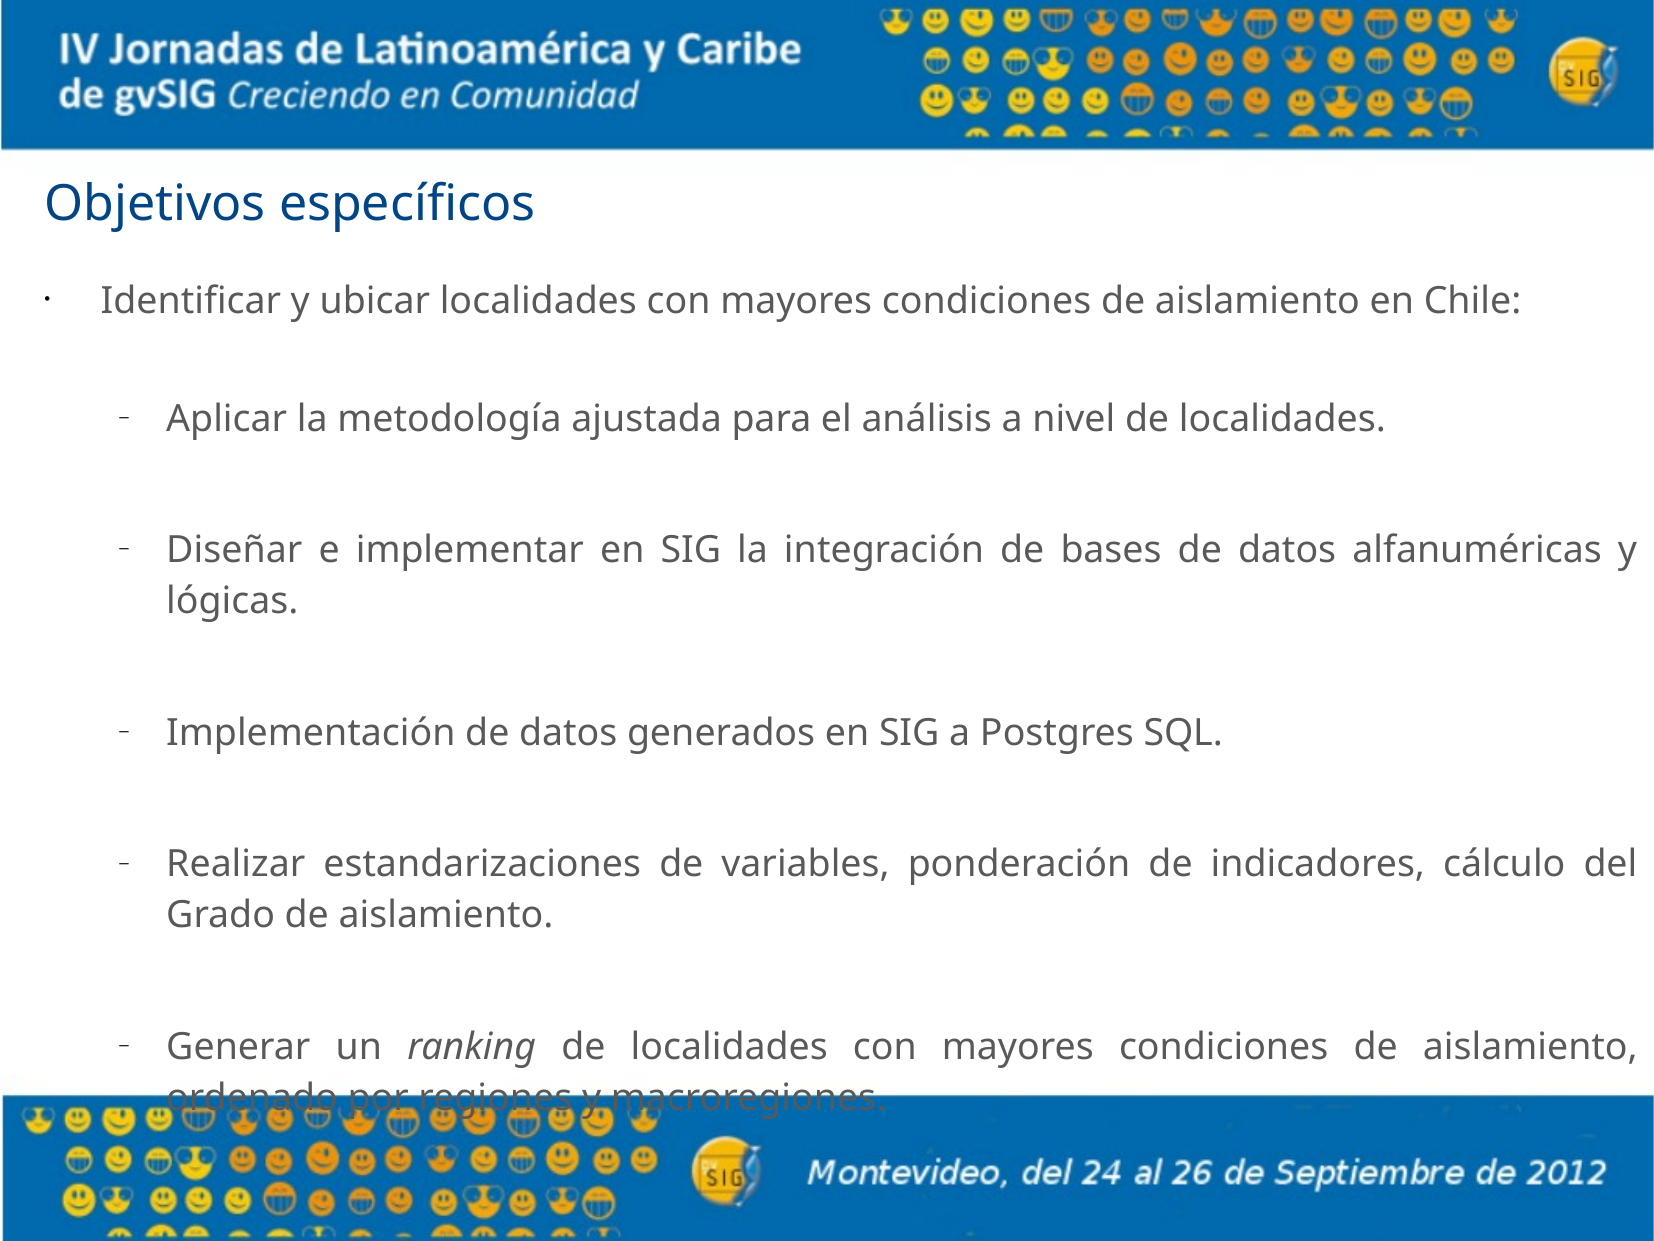

# Objetivos específicos
Identificar y ubicar localidades con mayores condiciones de aislamiento en Chile:
Aplicar la metodología ajustada para el análisis a nivel de localidades.
Diseñar e implementar en SIG la integración de bases de datos alfanuméricas y lógicas.
Implementación de datos generados en SIG a Postgres SQL.
Realizar estandarizaciones de variables, ponderación de indicadores, cálculo del Grado de aislamiento.
Generar un ranking de localidades con mayores condiciones de aislamiento, ordenado por regiones y macroregiones.